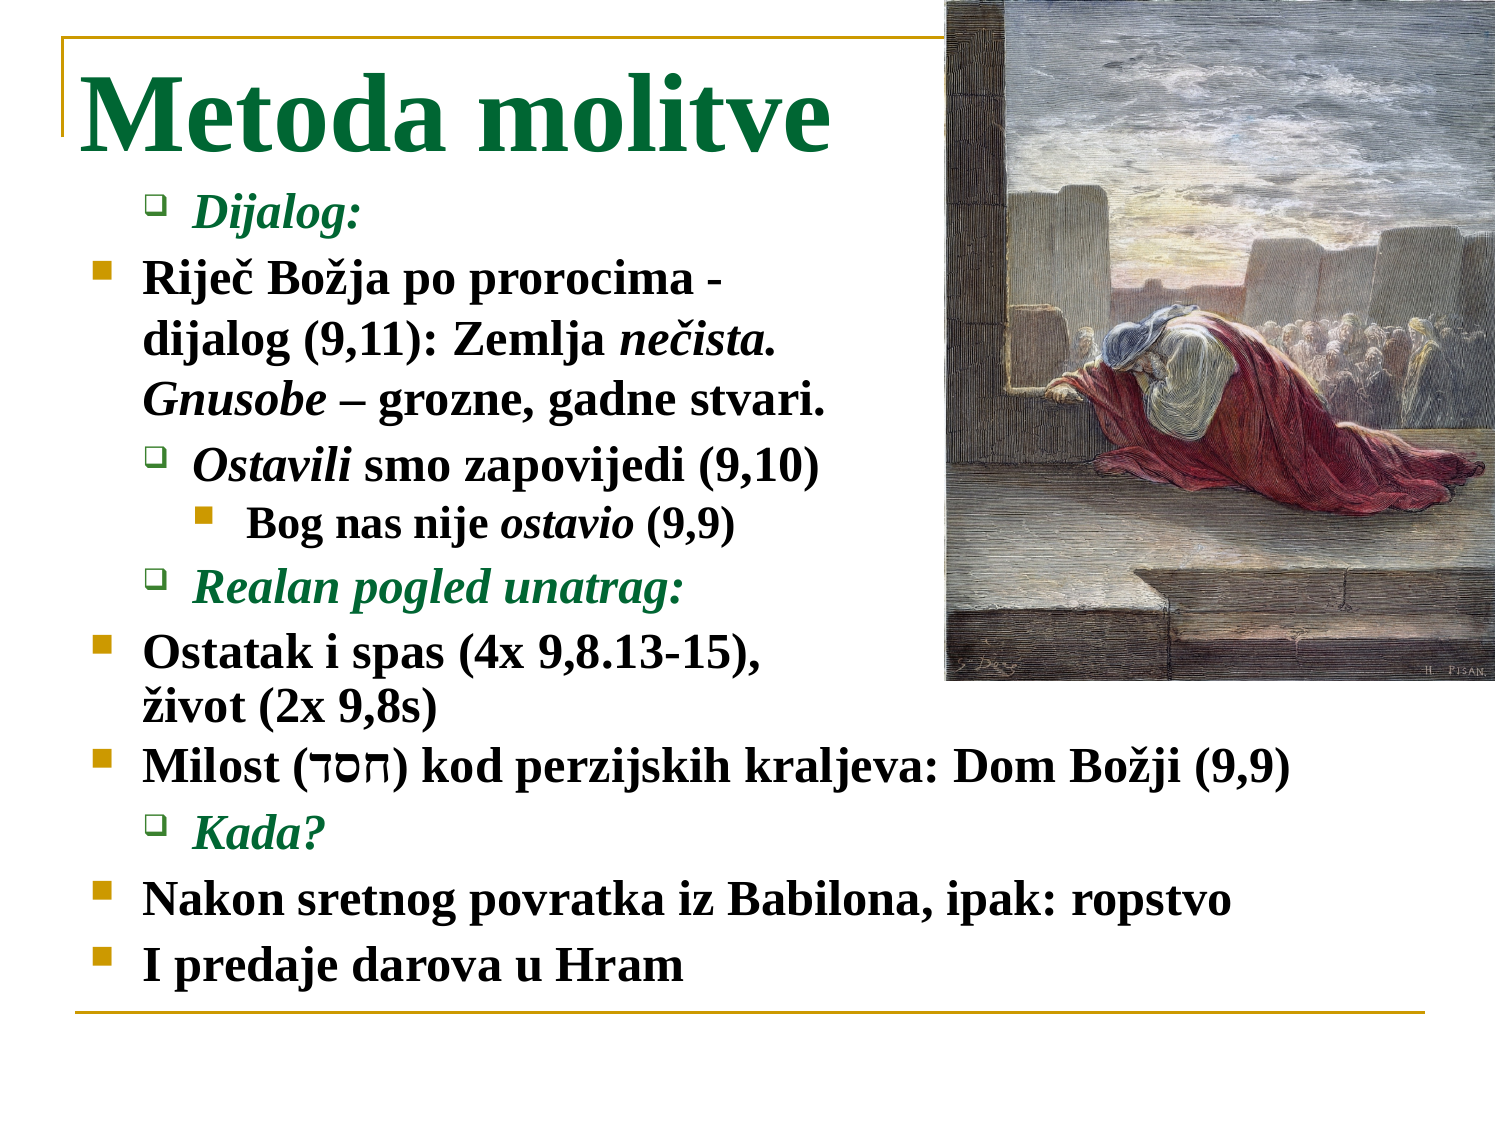

# Metoda molitve
Dijalog:
Riječ Božja po prorocima -
dijalog (9,11): Zemlja nečista.
Gnusobe – grozne, gadne stvari.
Ostavili smo zapovijedi (9,10)
Bog nas nije ostavio (9,9)
Realan pogled unatrag:
Ostatak i spas (4x 9,8.13-15),
život (2x 9,8s)
Milost (חסד) kod perzijskih kraljeva: Dom Božji (9,9)
Kada?
Nakon sretnog povratka iz Babilona, ipak: ropstvo
I predaje darova u Hram